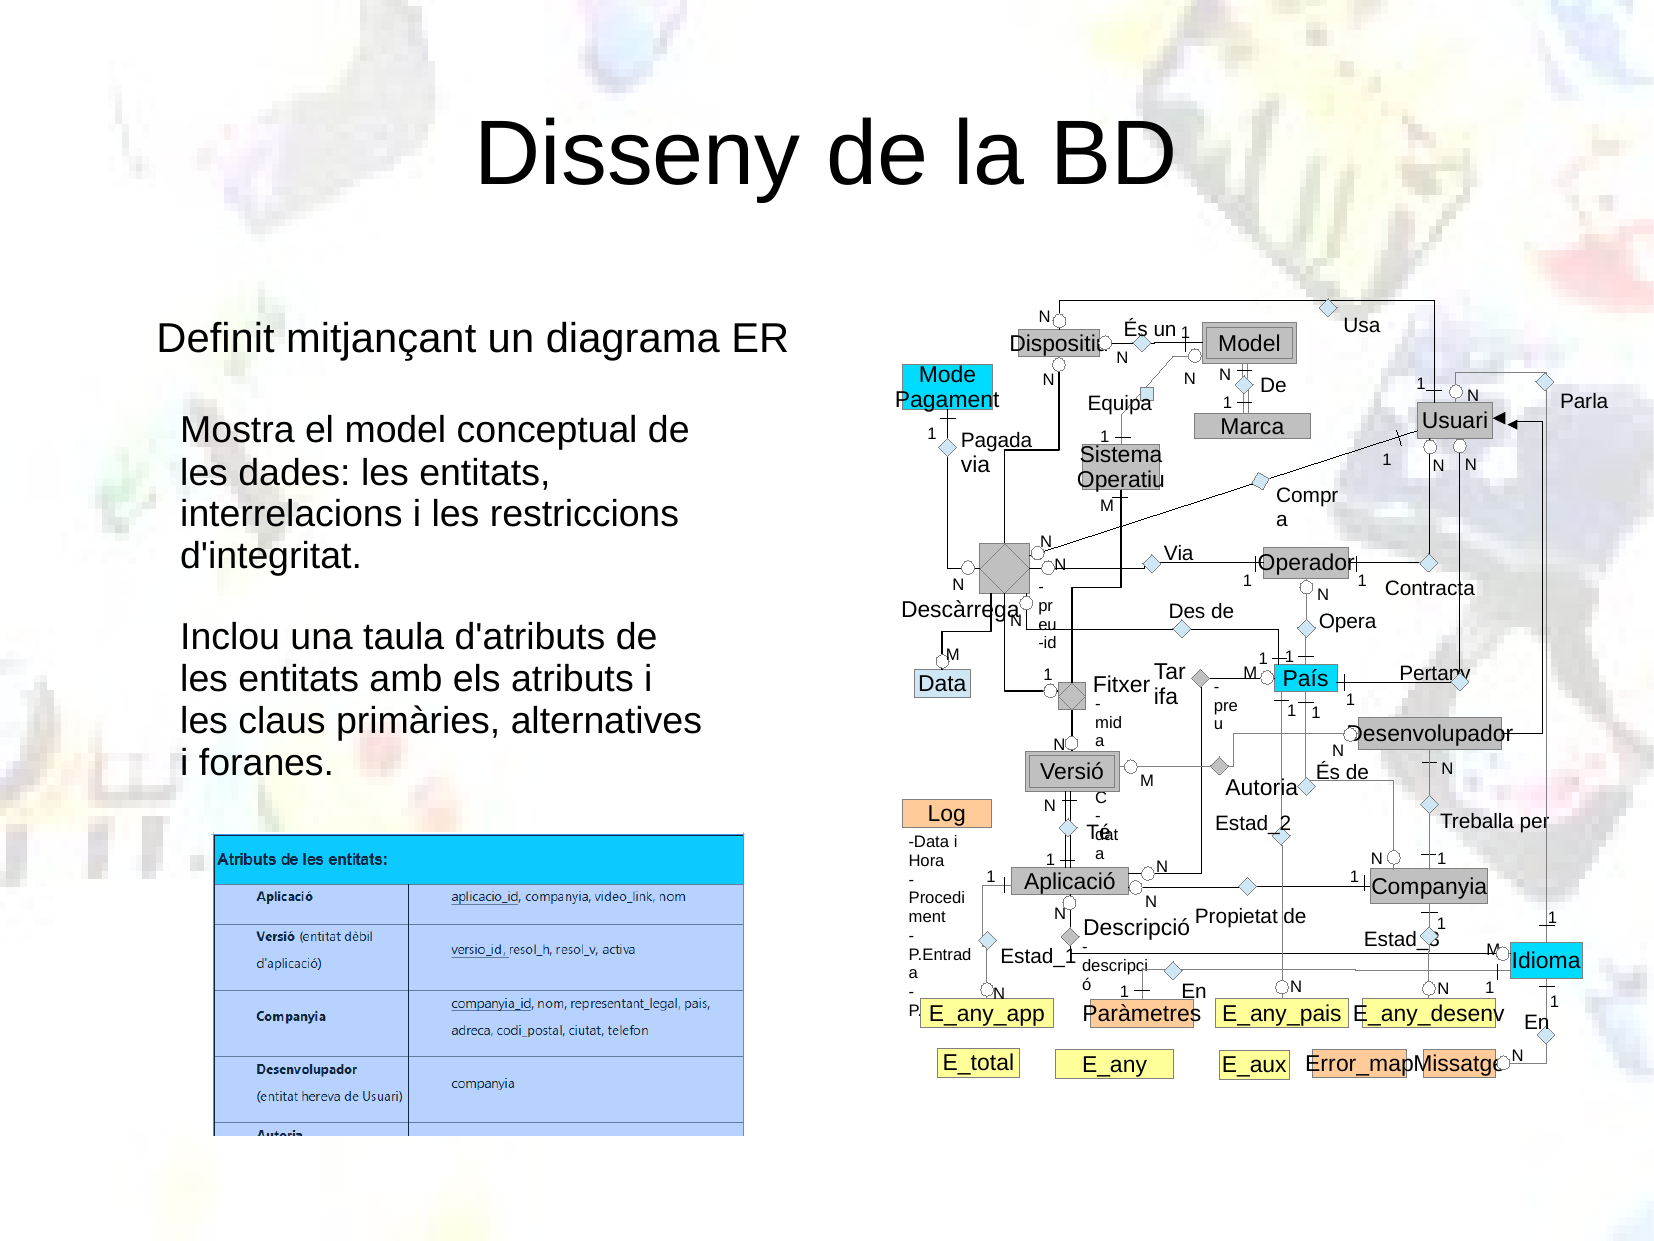

# Disseny de la BD
N
Usa
És un
1
Model
Dispositiu
N
N
N
N
Mode
Pagament
De
1
N
Parla
Equipa
1
Usuari
Marca
1
Pagada via
1
1
Sistema
Operatiu
N
N
Compra
M
N
Via
Operador
N
1
1
N
Contracta
-preu
-id
N
Descàrrega
Des de
Opera
N
M
1
1
Tarifa
Pertany
M
1
Fitxer
País
Data
-preu
1
-mida
-UNC
-data
1
1
Desenvolupador
N
N
N
És de
Versió
M
Autoria
N
Log
Treballa per
Estad_2
Té
-Data i Hora
-Procediment
-P.Entrada
-P.Sortida
N
1
1
N
1
1
Aplicació
Companyia
N
N
Propietat de
1
1
Descripció
Estad_3
-descripció
M
Estad_1
Idioma
N
1
En
N
1
N
1
E_any_app
E_any_pais
E_any_desenv
Paràmetres
En
N
E_total
E_any
Error_map
Missatge
E_aux
Definit mitjançant un diagrama ER
Mostra el model conceptual de les dades: les entitats, interrelacions i les restriccions d'integritat.
Inclou una taula d'atributs de les entitats amb els atributs i les claus primàries, alternatives i foranes.